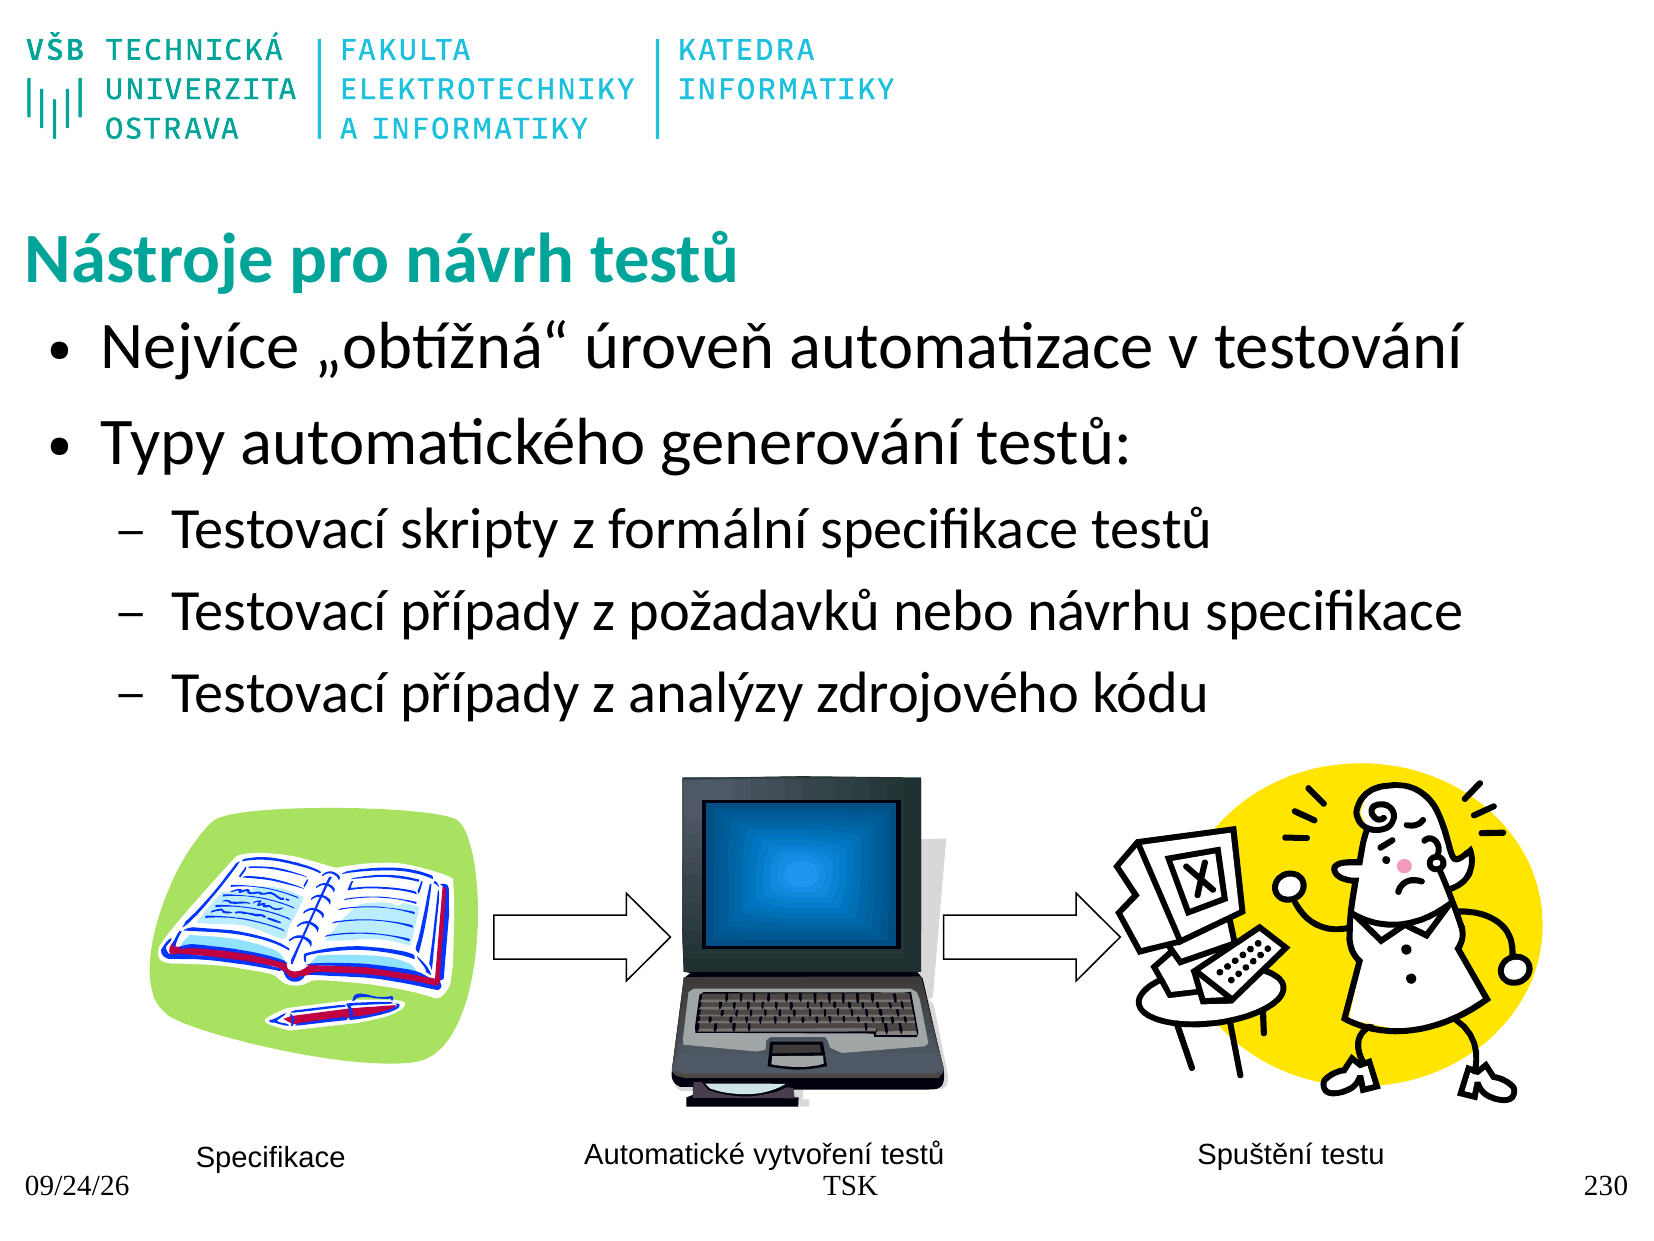

# Nástroje pro návrh testů
Nejvíce „obtížná“ úroveň automatizace v testování
Typy automatického generování testů:
Testovací skripty z formální specifikace testů
Testovací případy z požadavků nebo návrhu specifikace
Testovací případy z analýzy zdrojového kódu
Automatické vytvoření testů
Spuštění testu
Specifikace
TSK
230